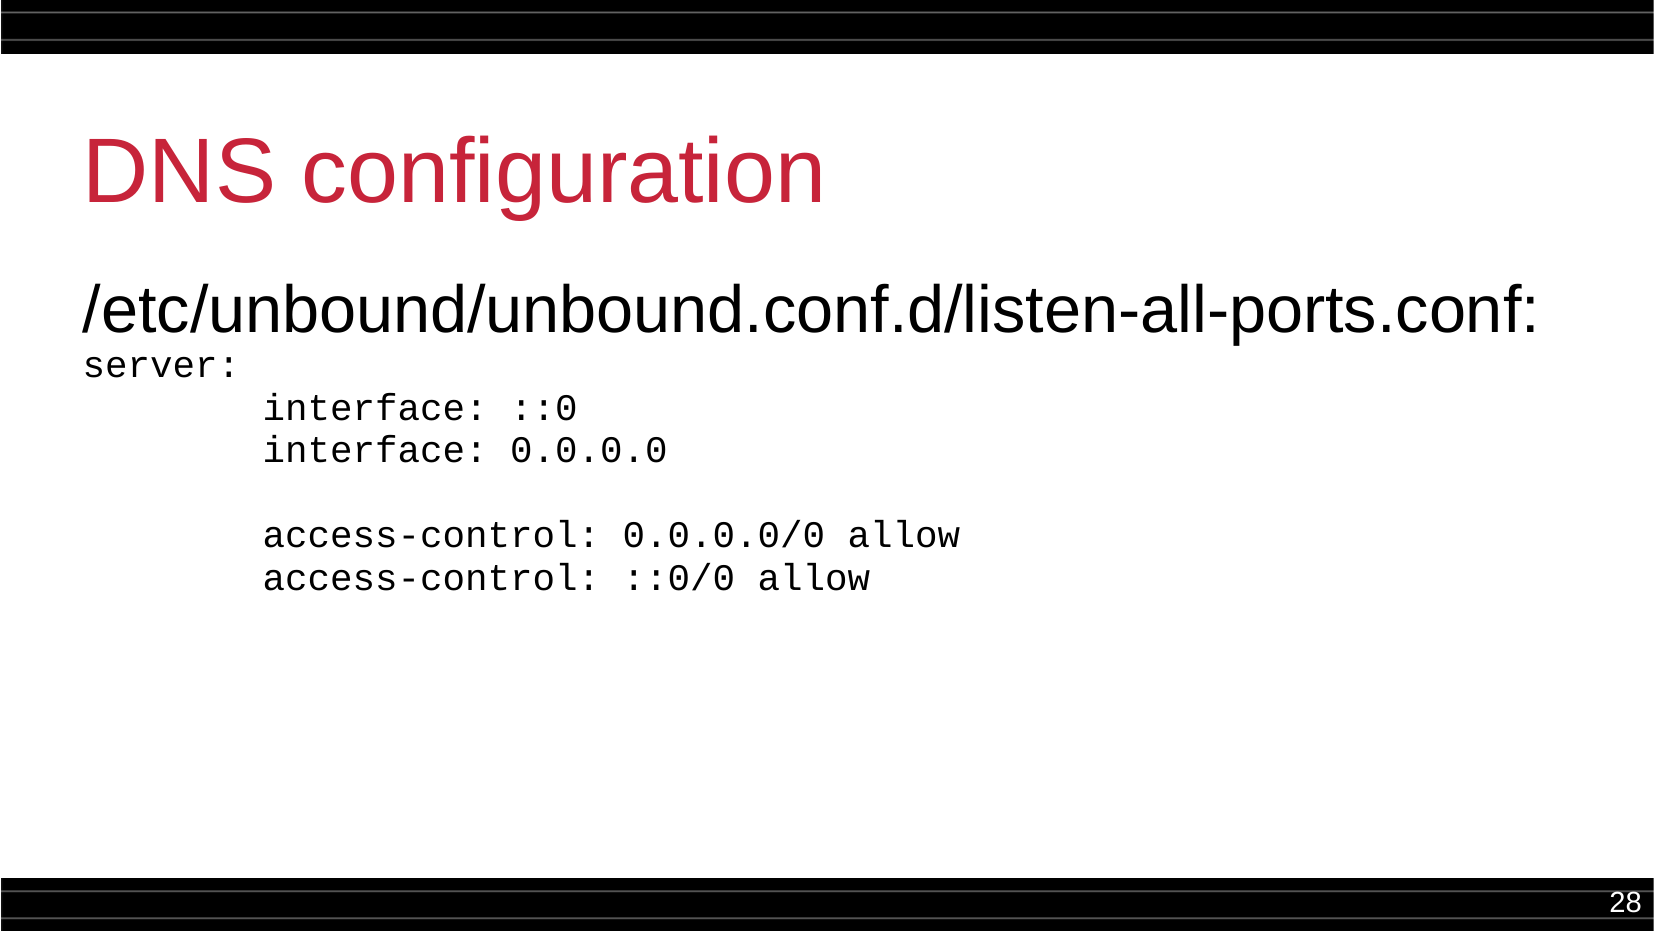

# DNS configuration
/etc/unbound/unbound.conf.d/listen-all-ports.conf:
server:
 interface: ::0
 interface: 0.0.0.0
 access-control: 0.0.0.0/0 allow
 access-control: ::0/0 allow